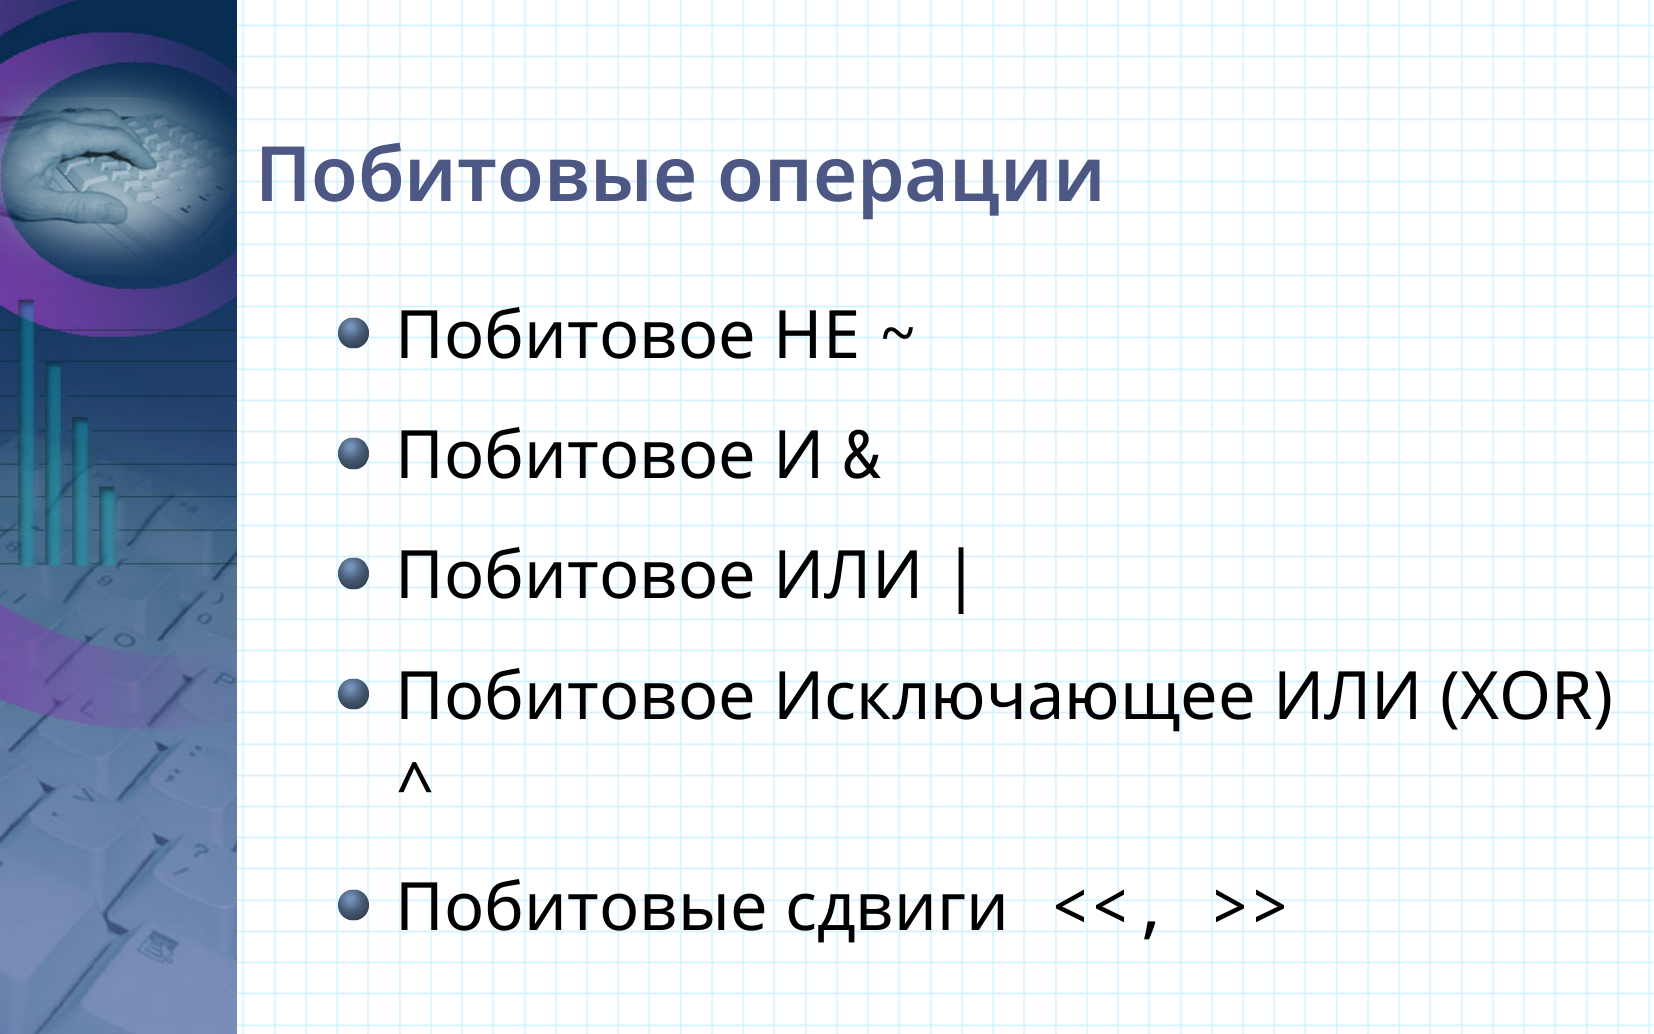

# Побитовые операции
Побитовое НЕ ~
Побитовое И &
Побитовое ИЛИ |
Побитовое Исключающее ИЛИ (XOR) ^
Побитовые сдвиги <<, >>